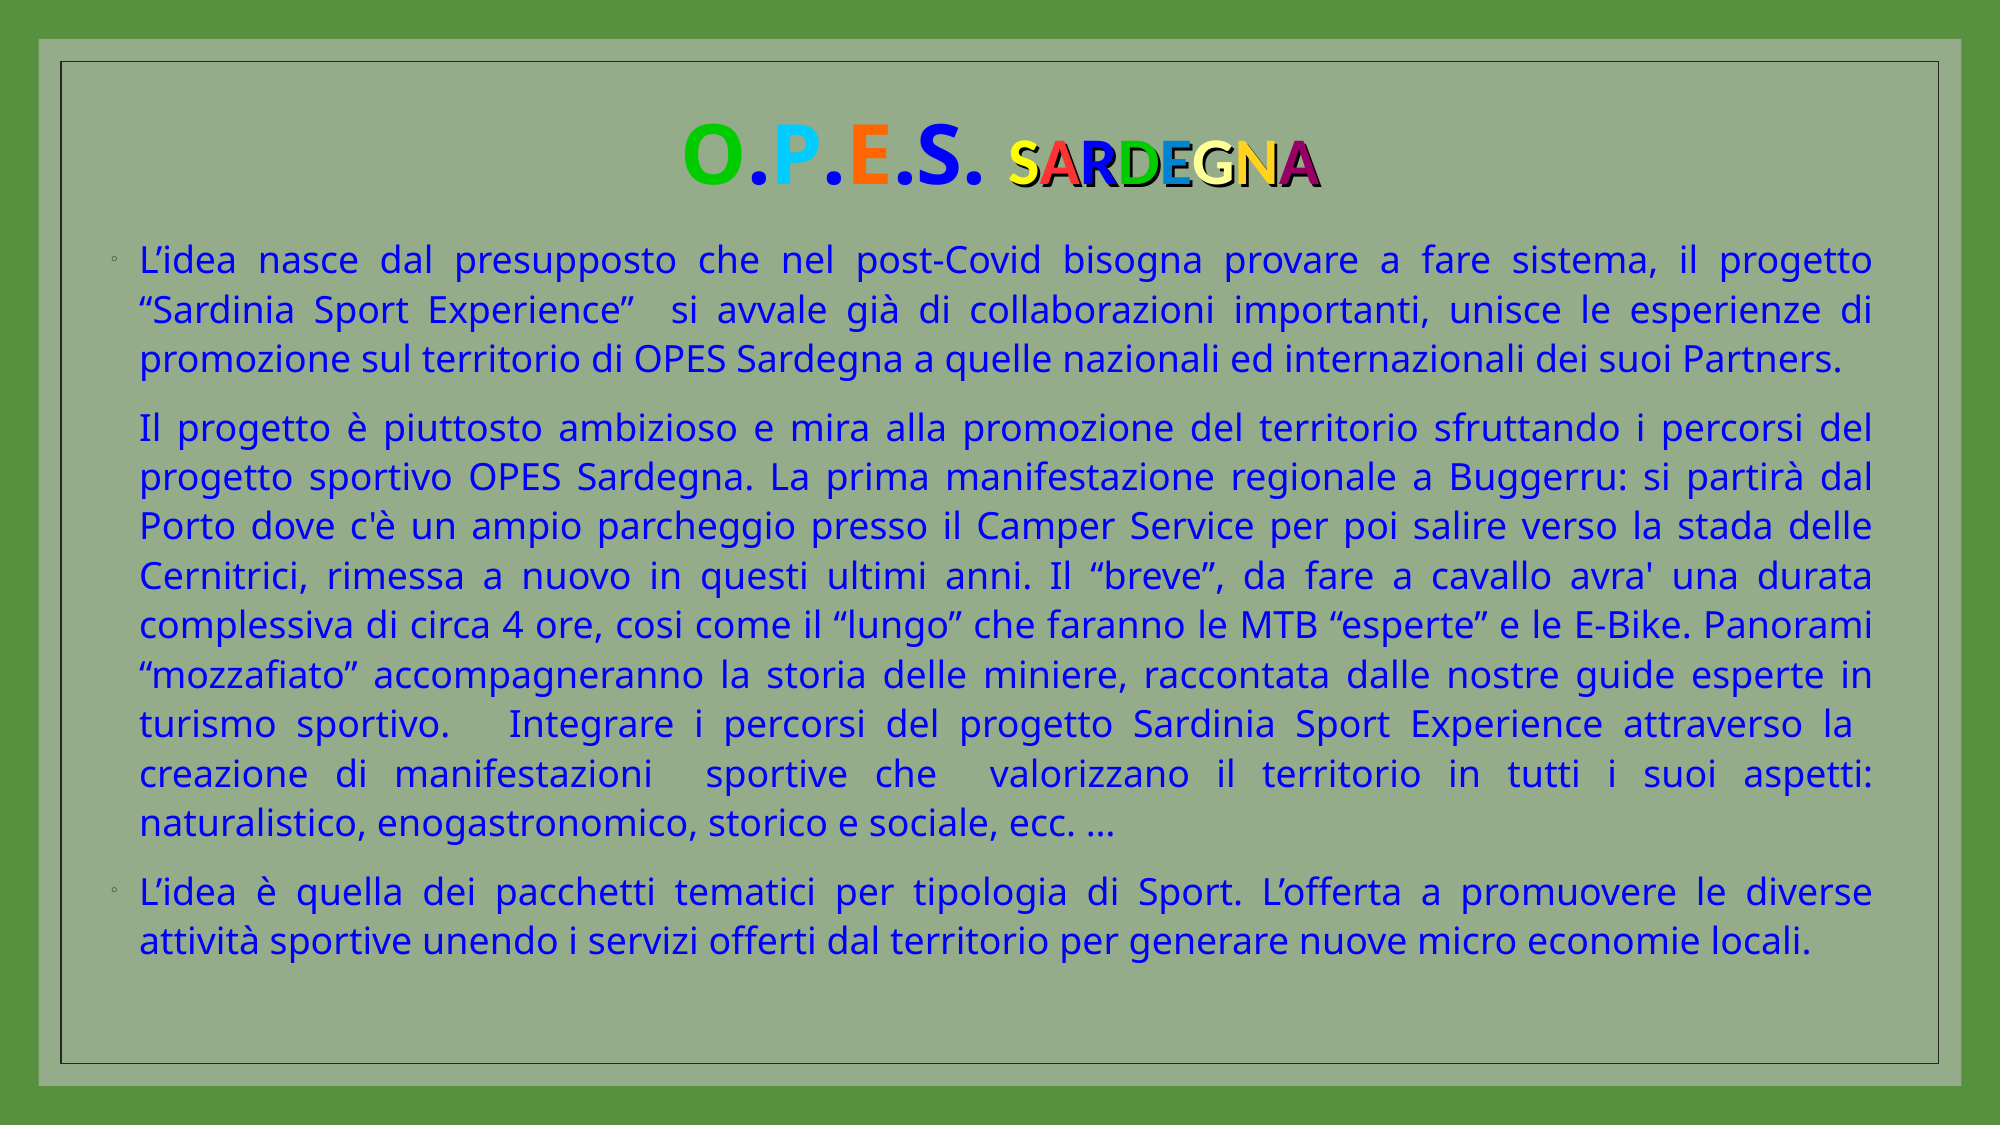

# O.P.E.S. SARDEGNA
L’idea nasce dal presupposto che nel post-Covid bisogna provare a fare sistema, il progetto “Sardinia Sport Experience” si avvale già di collaborazioni importanti, unisce le esperienze di promozione sul territorio di OPES Sardegna a quelle nazionali ed internazionali dei suoi Partners.
Il progetto è piuttosto ambizioso e mira alla promozione del territorio sfruttando i percorsi del progetto sportivo OPES Sardegna. La prima manifestazione regionale a Buggerru: si partirà dal Porto dove c'è un ampio parcheggio presso il Camper Service per poi salire verso la stada delle Cernitrici, rimessa a nuovo in questi ultimi anni. Il “breve”, da fare a cavallo avra' una durata complessiva di circa 4 ore, cosi come il “lungo” che faranno le MTB “esperte” e le E-Bike. Panorami “mozzafiato” accompagneranno la storia delle miniere, raccontata dalle nostre guide esperte in turismo sportivo. Integrare i percorsi del progetto Sardinia Sport Experience attraverso la creazione di manifestazioni sportive che valorizzano il territorio in tutti i suoi aspetti: naturalistico, enogastronomico, storico e sociale, ecc. …
L’idea è quella dei pacchetti tematici per tipologia di Sport. L’offerta a promuovere le diverse attività sportive unendo i servizi offerti dal territorio per generare nuove micro economie locali.